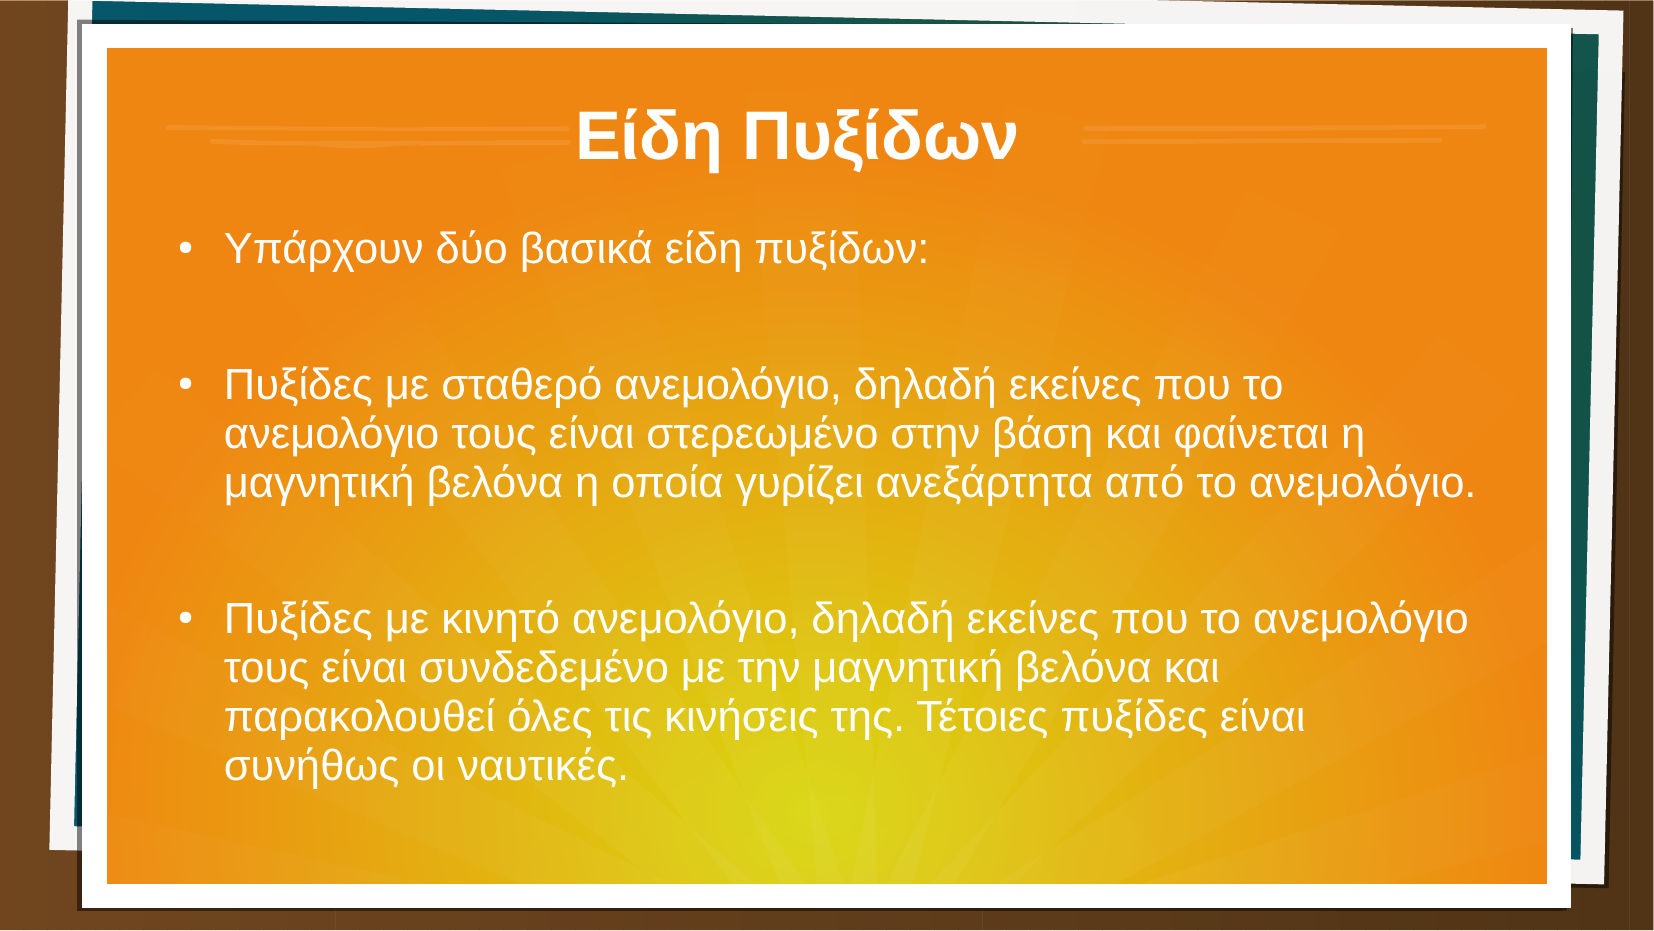

# Είδη Πυξίδων
Υπάρχουν δύο βασικά είδη πυξίδων:
Πυξίδες με σταθερό ανεμολόγιο, δηλαδή εκείνες που το ανεμολόγιο τους είναι στερεωμένο στην βάση και φαίνεται η μαγνητική βελόνα η οποία γυρίζει ανεξάρτητα από το ανεμολόγιο.
Πυξίδες με κινητό ανεμολόγιο, δηλαδή εκείνες που το ανεμολόγιο τους είναι συνδεδεμένο με την μαγνητική βελόνα και παρακολουθεί όλες τις κινήσεις της. Τέτοιες πυξίδες είναι συνήθως οι ναυτικές.